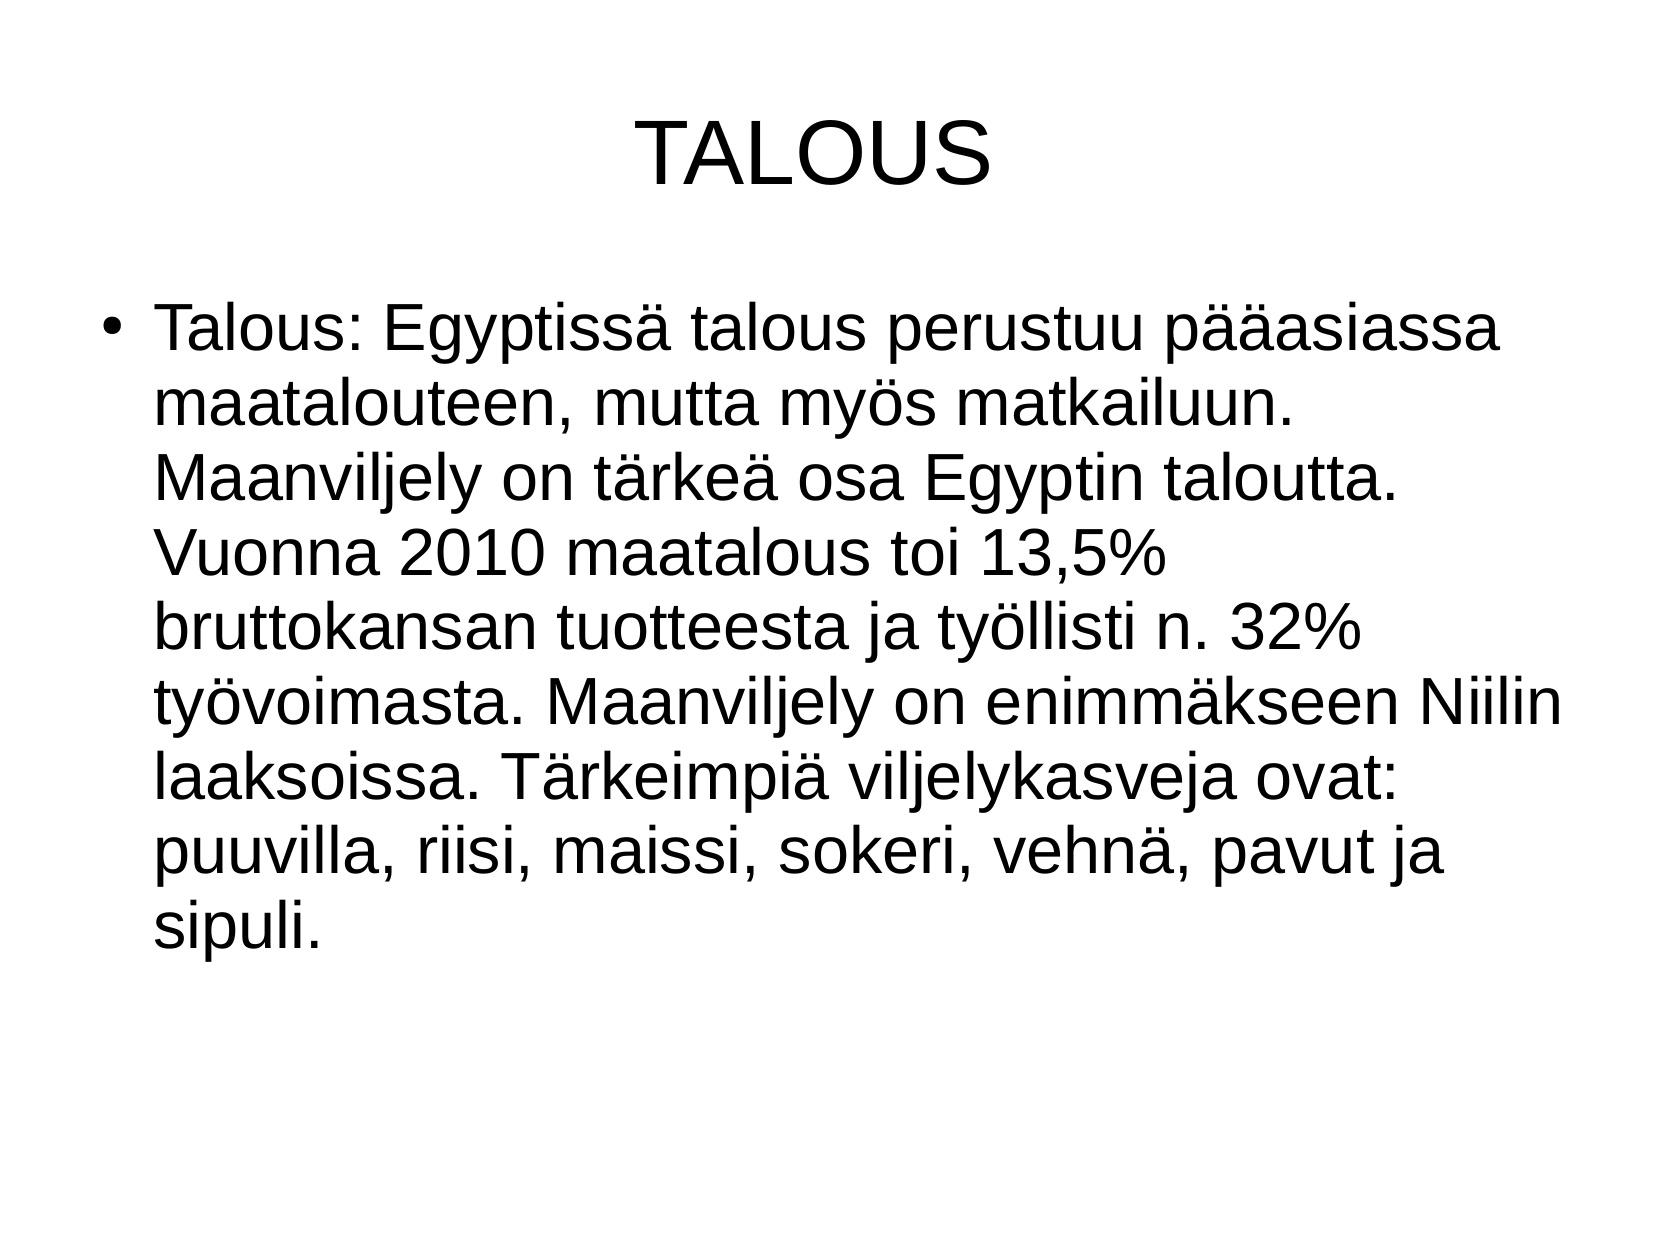

# TALOUS
Talous: Egyptissä talous perustuu pääasiassa maatalouteen, mutta myös matkailuun. Maanviljely on tärkeä osa Egyptin taloutta. Vuonna 2010 maatalous toi 13,5% bruttokansan tuotteesta ja työllisti n. 32% työvoimasta. Maanviljely on enimmäkseen Niilin laaksoissa. Tärkeimpiä viljelykasveja ovat: puuvilla, riisi, maissi, sokeri, vehnä, pavut ja sipuli.